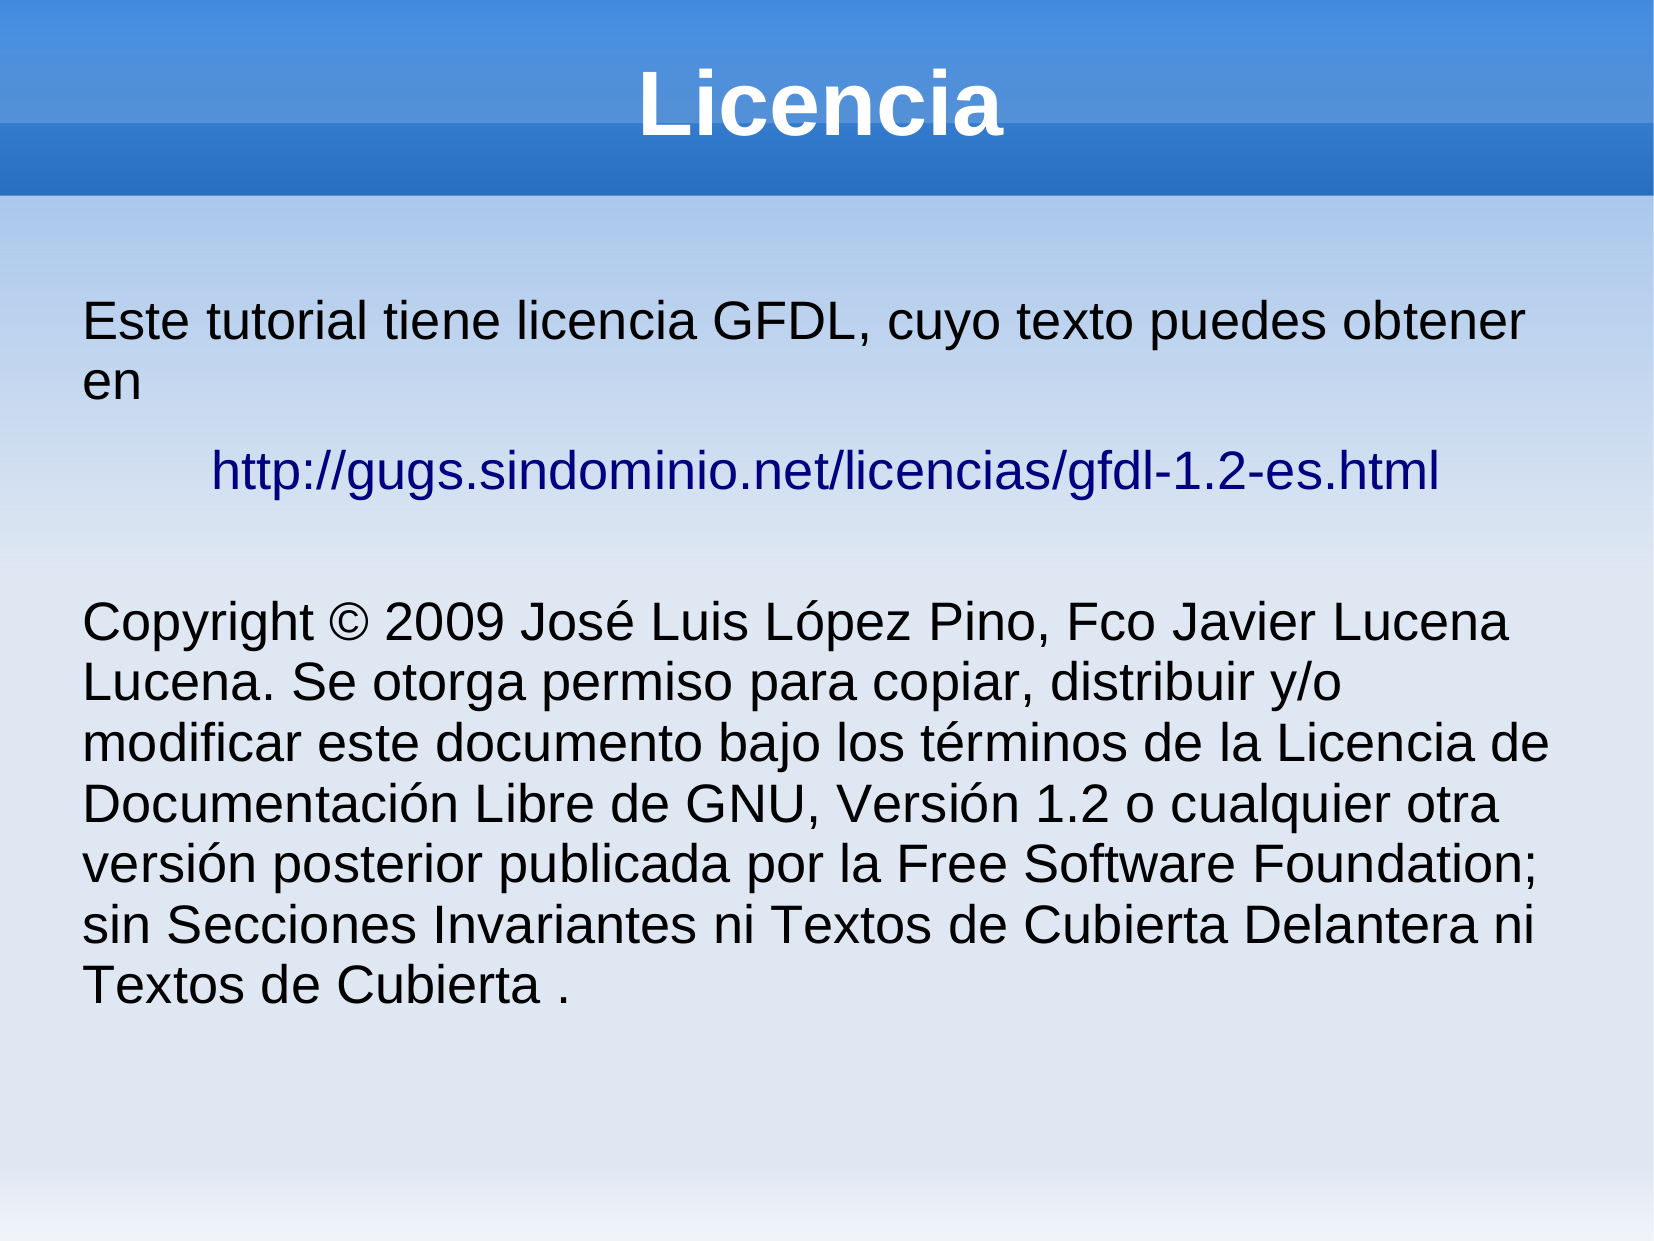

# Licencia
Este tutorial tiene licencia GFDL, cuyo texto puedes obtener en
http://gugs.sindominio.net/licencias/gfdl-1.2-es.html
Copyright © 2009 José Luis López Pino, Fco Javier Lucena Lucena. Se otorga permiso para copiar, distribuir y/o modificar este documento bajo los términos de la Licencia de Documentación Libre de GNU, Versión 1.2 o cualquier otra versión posterior publicada por la Free Software Foundation; sin Secciones Invariantes ni Textos de Cubierta Delantera ni Textos de Cubierta .